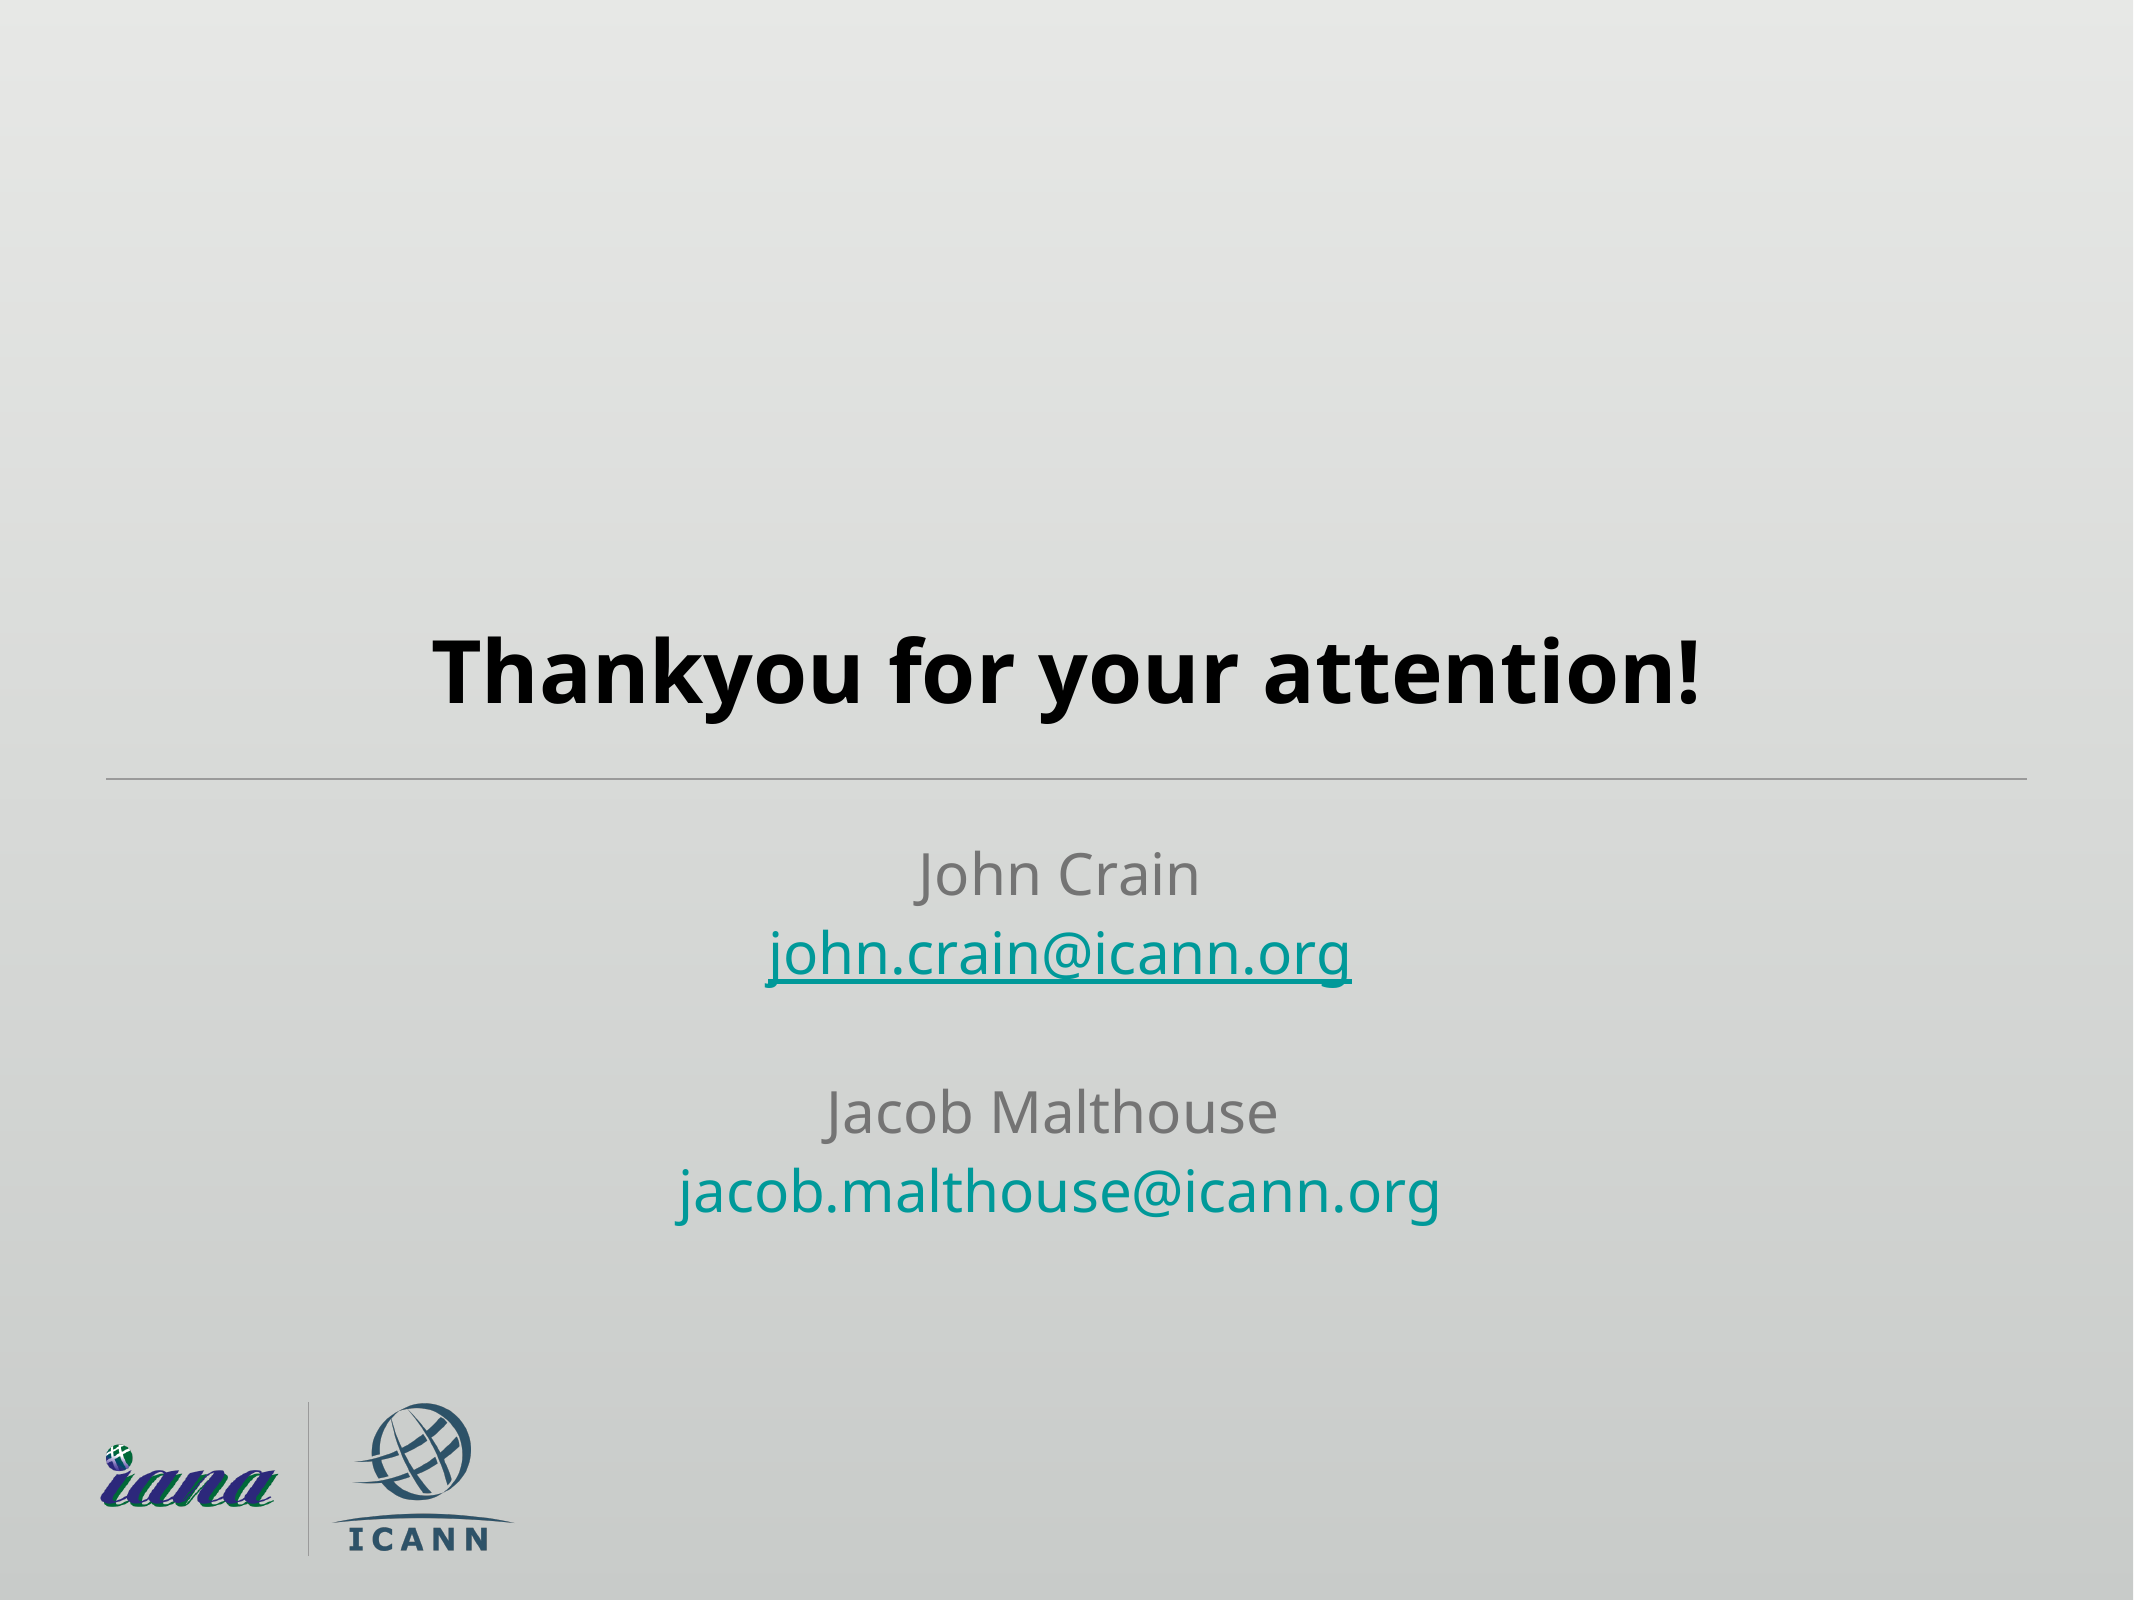

# Thankyou for your attention!
John Crain
john.crain@icann.org
Jacob Malthouse
jacob.malthouse@icann.org